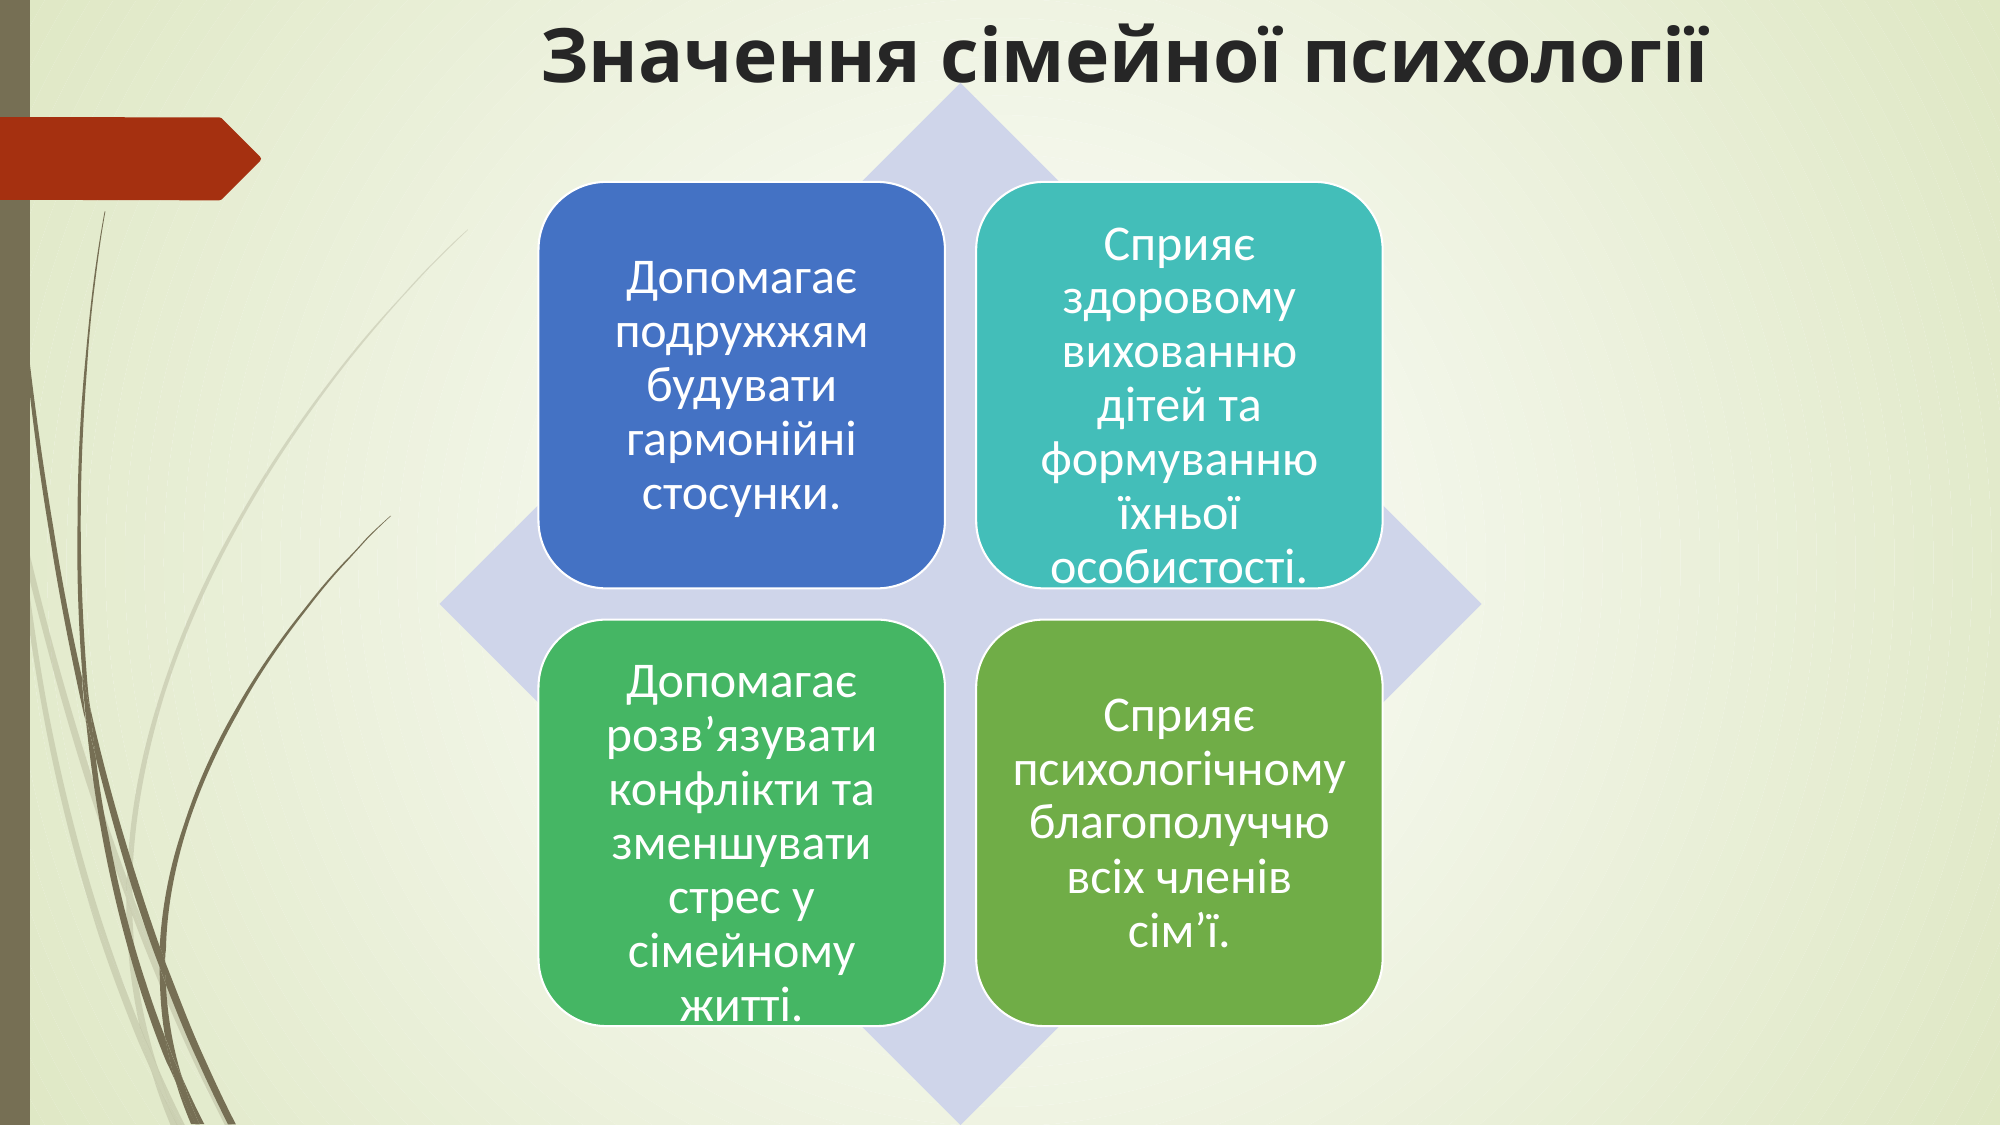

# Значення сімейної психології
Допомагає подружжям будувати гармонійні стосунки.
Сприяє здоровому вихованню дітей та формуванню їхньої особистості.
Допомагає розв’язувати конфлікти та зменшувати стрес у сімейному житті.
Сприяє психологічному благополуччю всіх членів сім’ї.